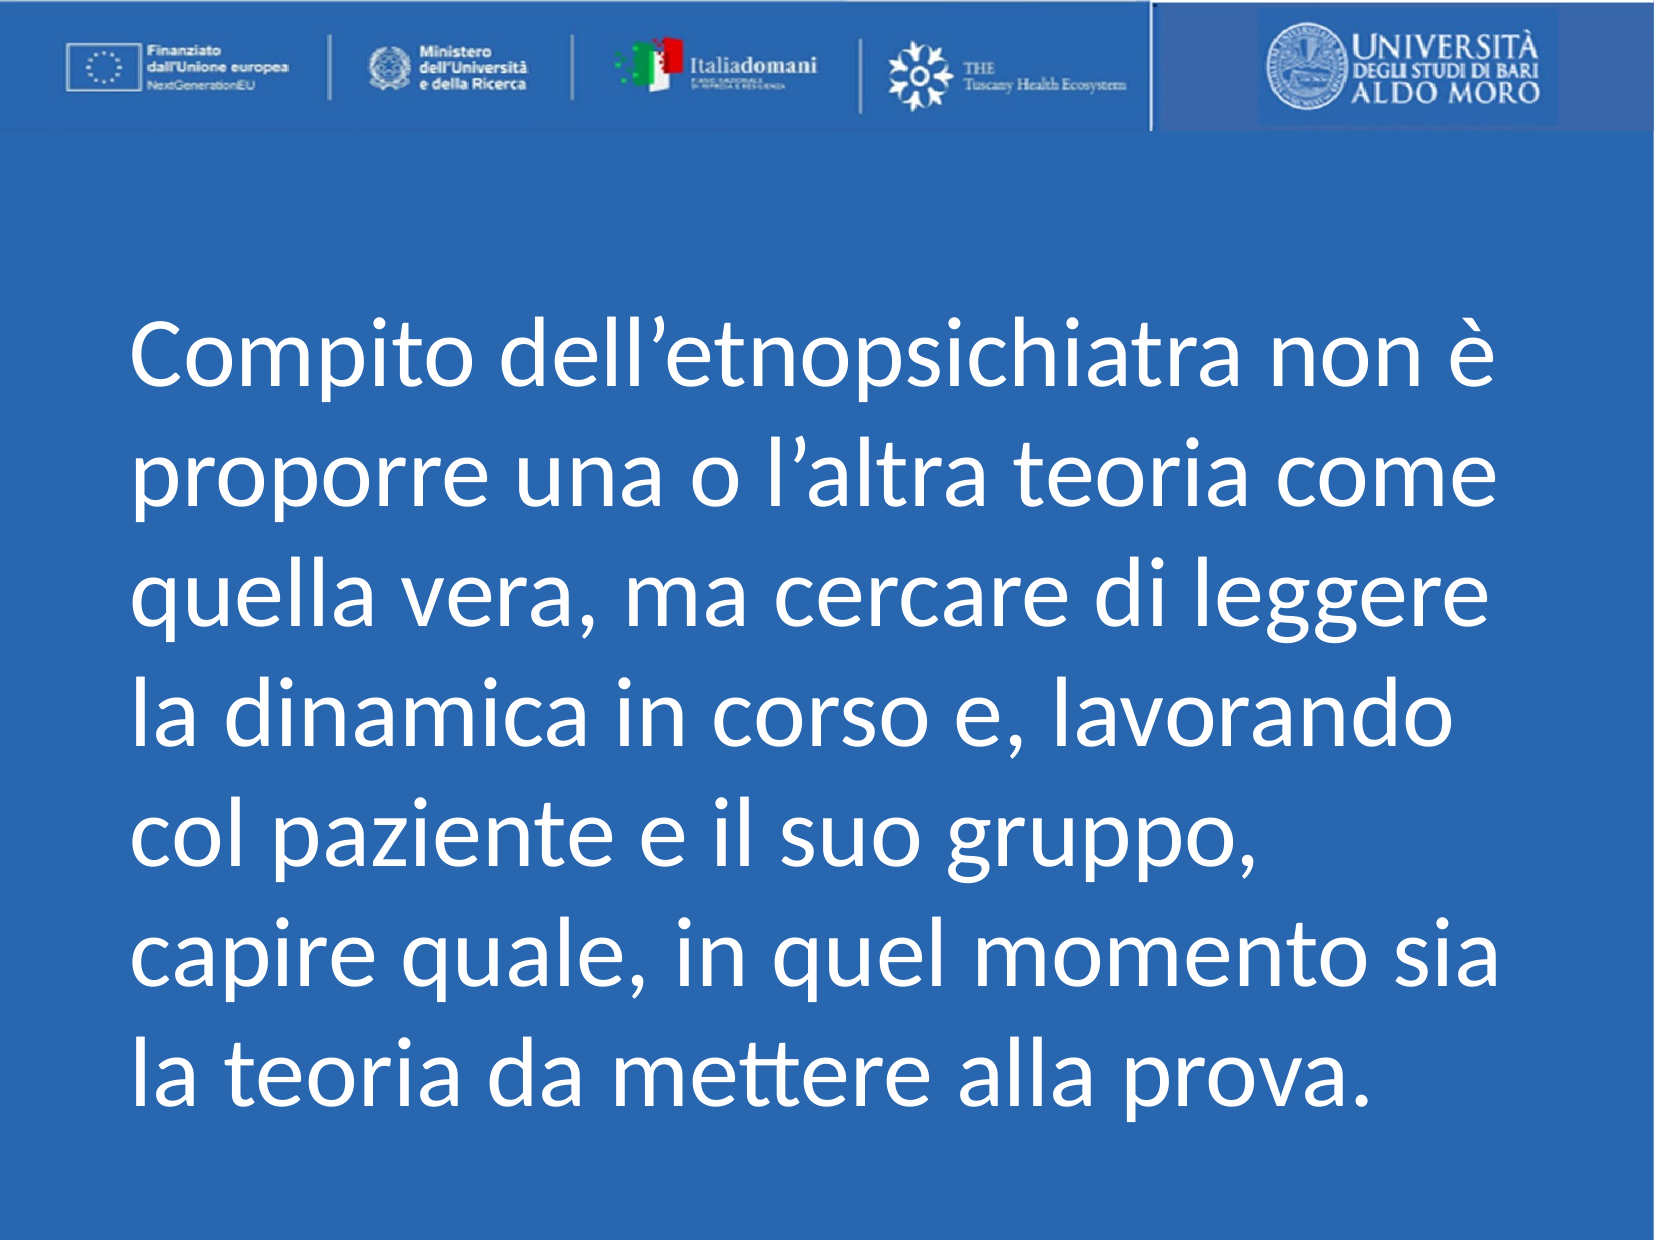

# Compito dell’etnopsichiatra non è proporre una o l’altra teoria come quella vera, ma cercare di leggere la dinamica in corso e, lavorando col paziente e il suo gruppo, capire quale, in quel momento sia la teoria da mettere alla prova.